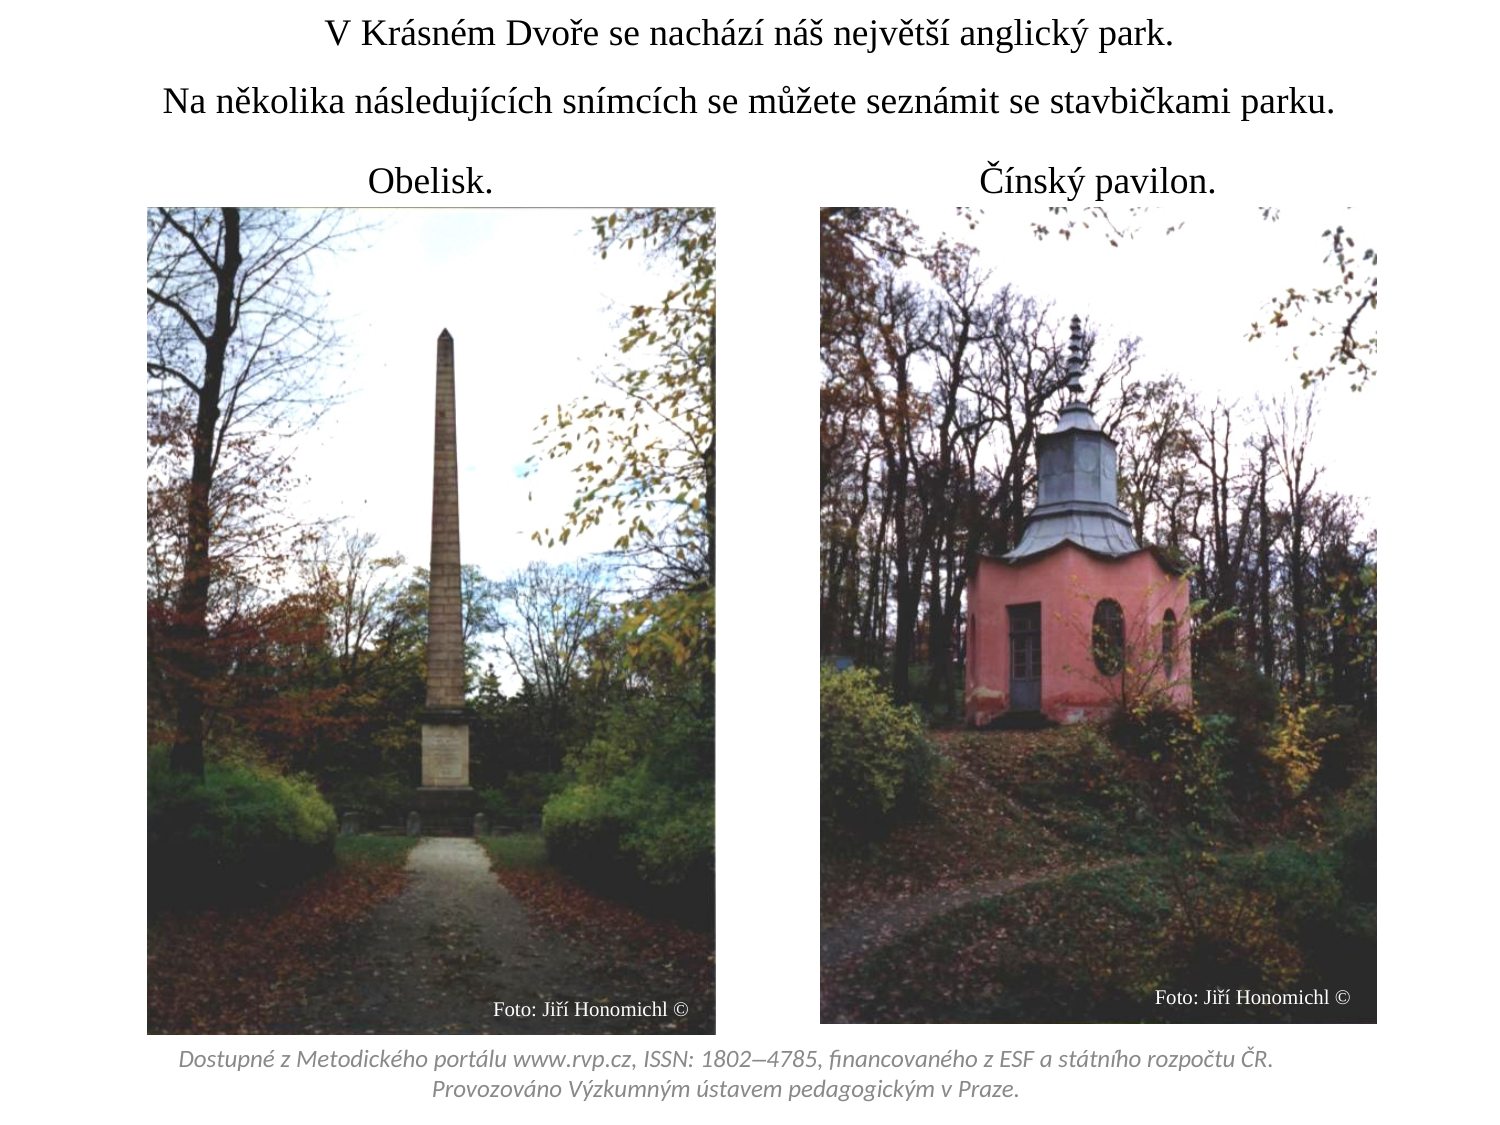

V Krásném Dvoře se nachází náš největší anglický park.
Na několika následujících snímcích se můžete seznámit se stavbičkami parku.
Obelisk.
Čínský pavilon.
Foto: Jiří Honomichl ©
Foto: Jiří Honomichl ©
Dostupné z Metodického portálu www.rvp.cz, ISSN: 1802–4785, financovaného z ESF a státního rozpočtu ČR. Provozováno Výzkumným ústavem pedagogickým v Praze.